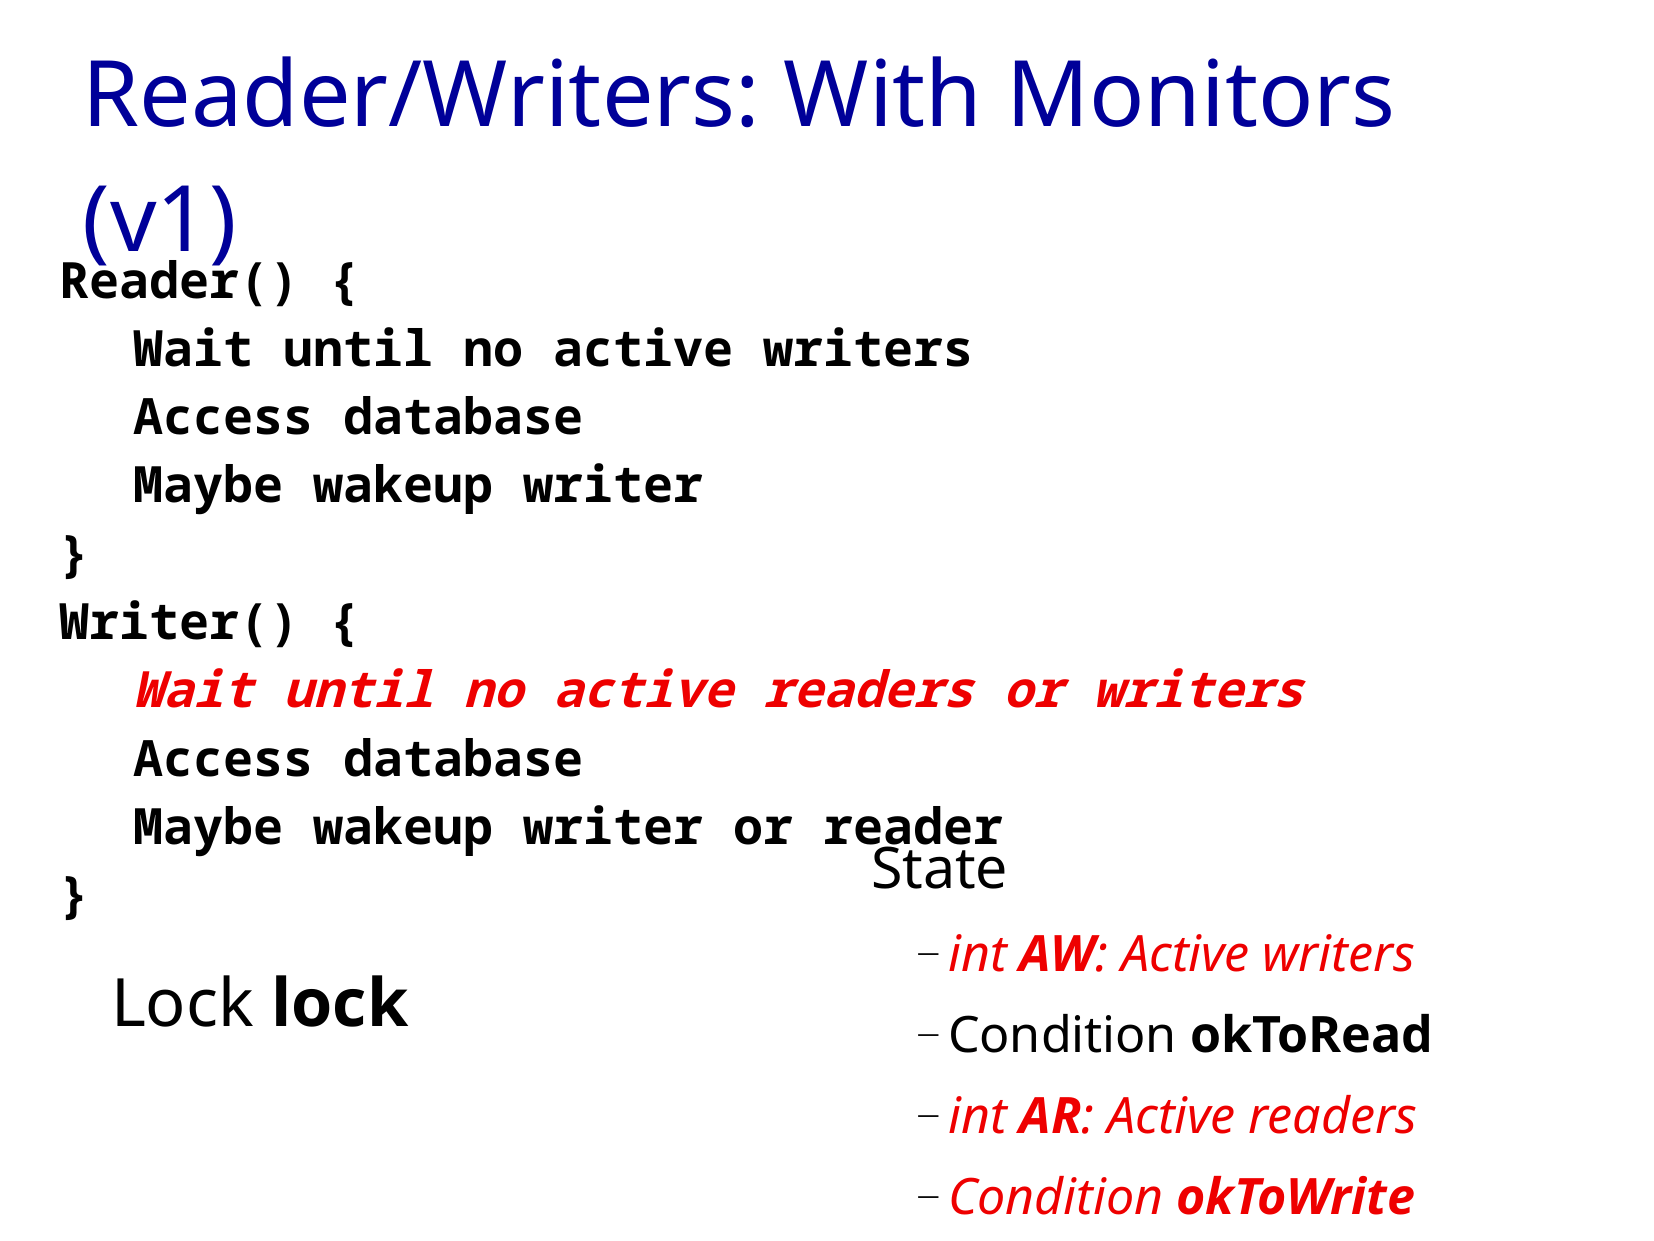

# Reader/Writers: With Monitors (v1)
Reader() {
	Wait until no active writers
	Access database
	Maybe wakeup writer
}
Writer() {
	Wait until no active readers or writers
	Access database
	Maybe wakeup writer or reader
}
State
int AW: Active writers
Condition okToRead
int AR: Active readers
Condition okToWrite
Lock lock